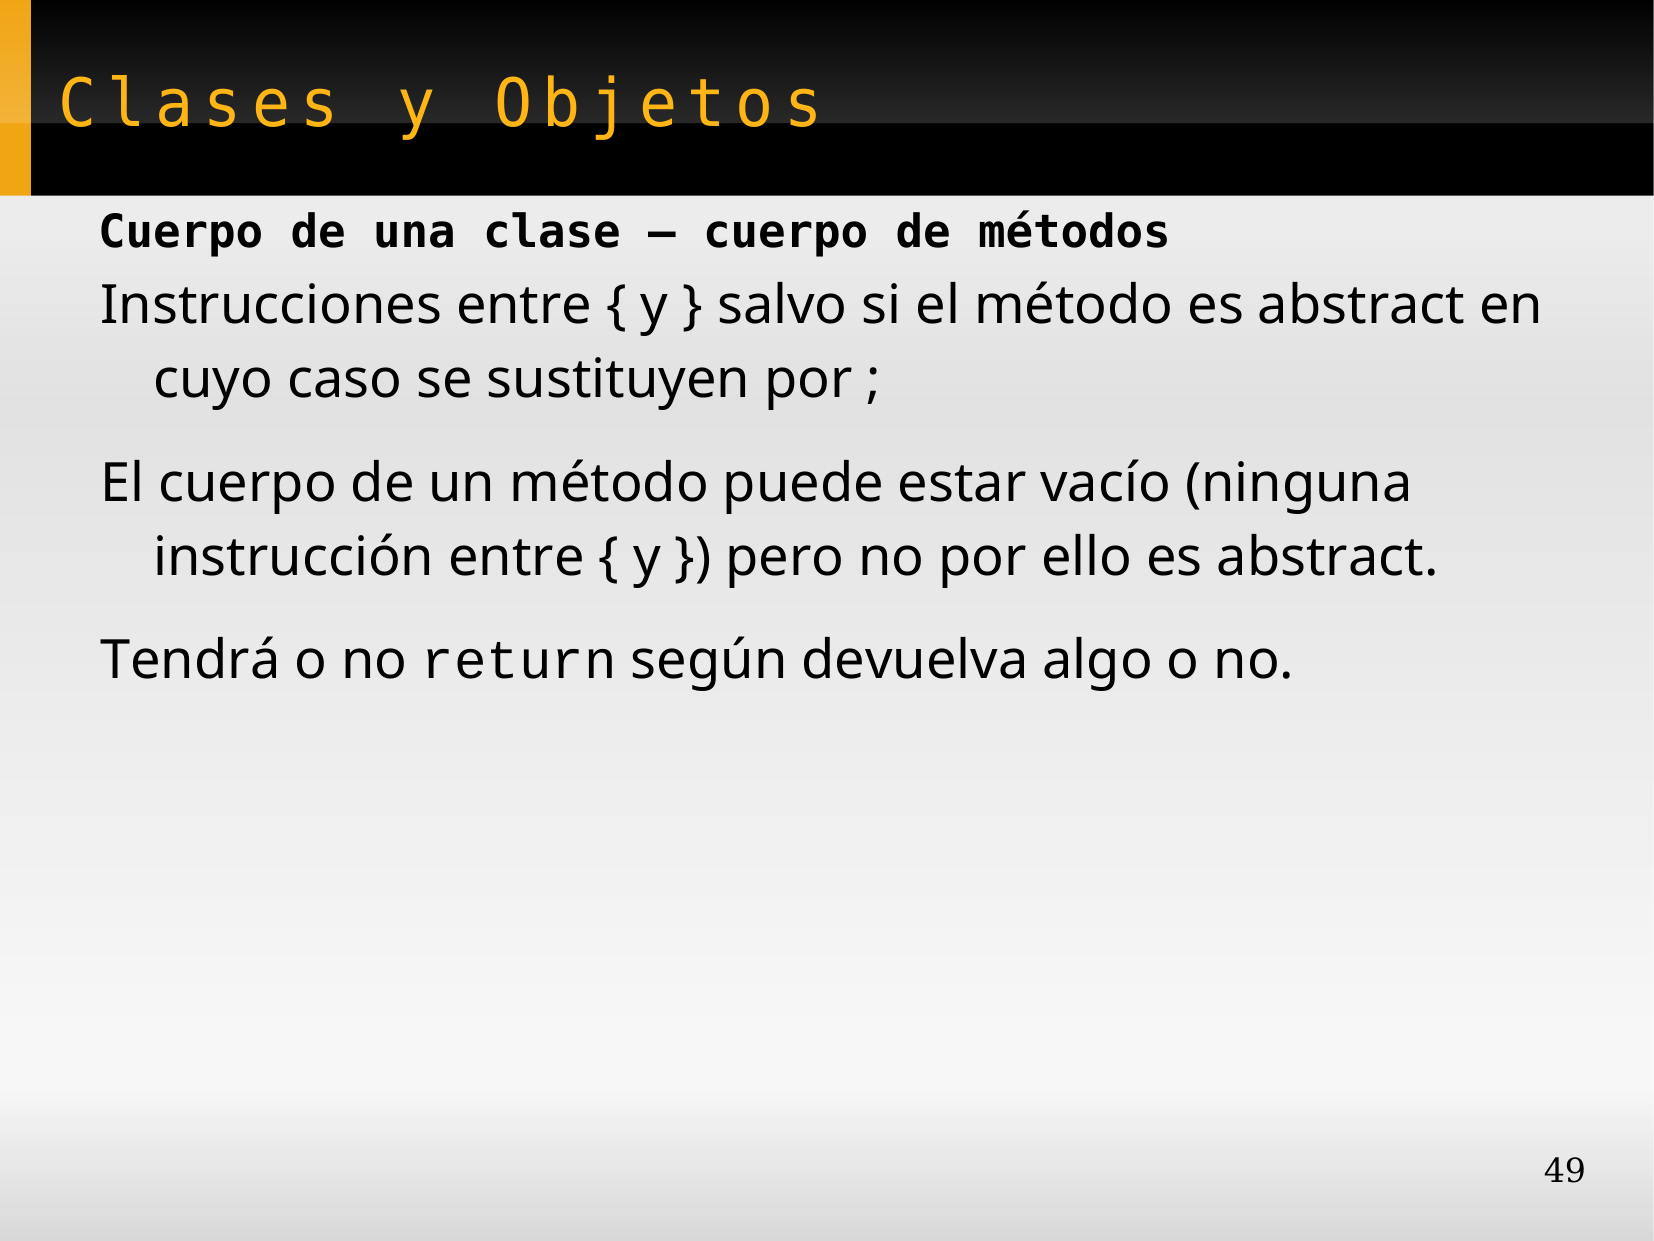

# Clases y Objetos
Cuerpo de una clase – cuerpo de métodos
Instrucciones entre { y } salvo si el método es abstract en cuyo caso se sustituyen por ;
El cuerpo de un método puede estar vacío (ninguna instrucción entre { y }) pero no por ello es abstract.
Tendrá o no return según devuelva algo o no.
49